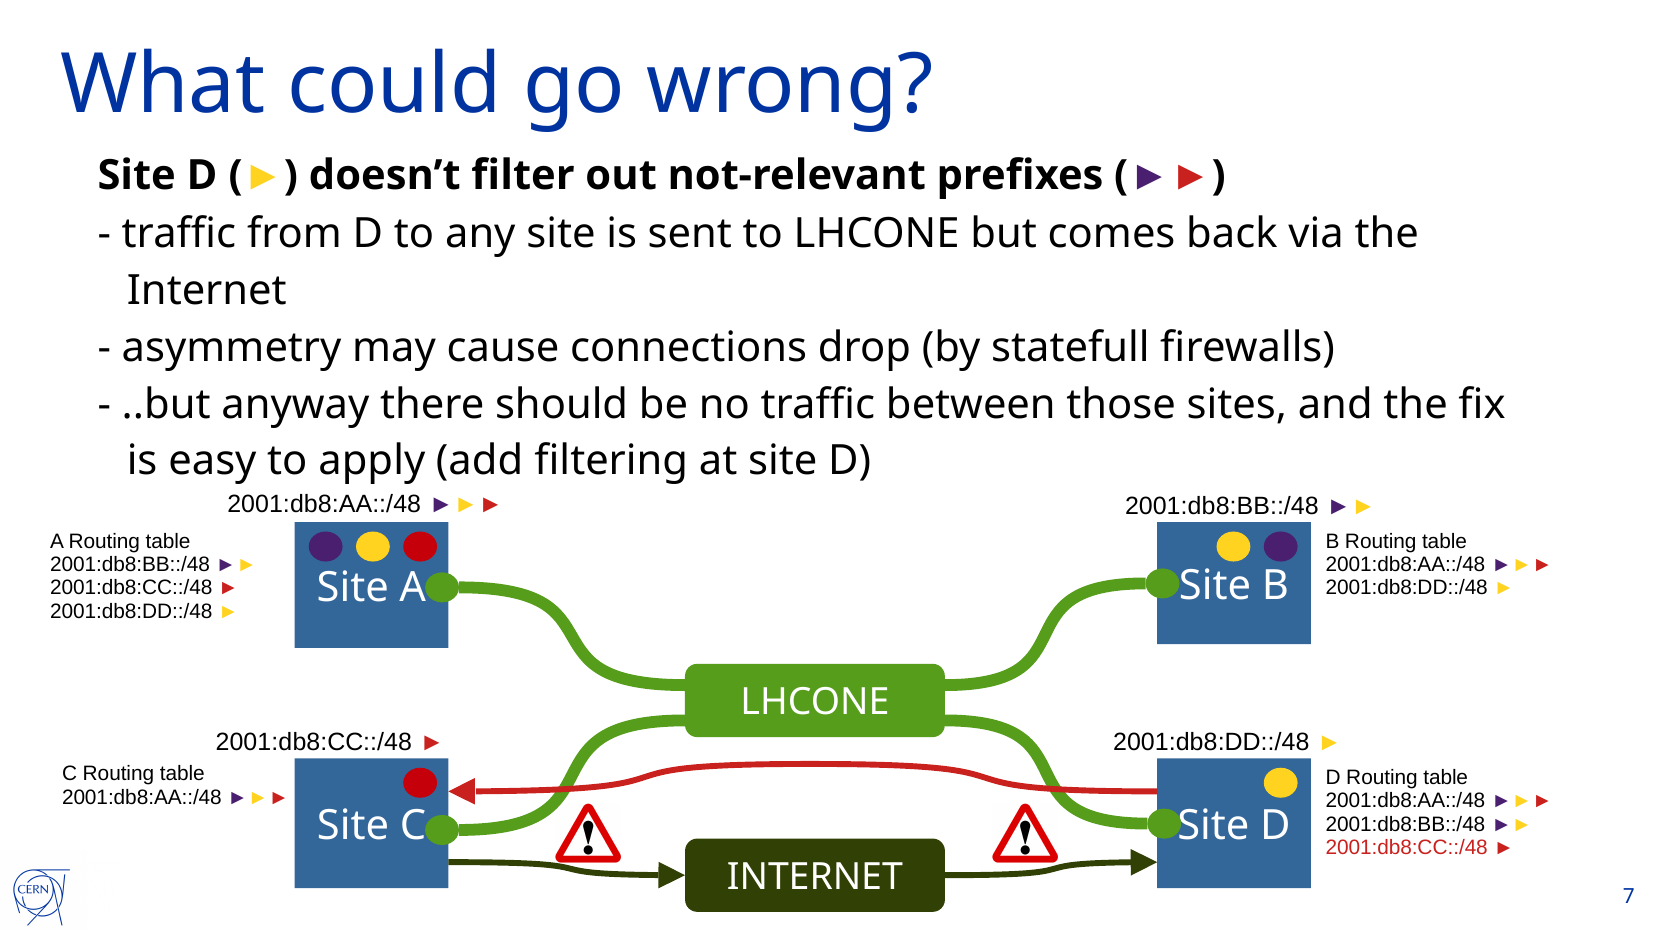

# What could go wrong?
Site D (►) doesn’t filter out not-relevant prefixes (►►)
- traffic from D to any site is sent to LHCONE but comes back via the Internet
- asymmetry may cause connections drop (by statefull firewalls)
- ..but anyway there should be no traffic between those sites, and the fix is easy to apply (add filtering at site D)
2001:db8:AA::/48 ►►►
2001:db8:BB::/48 ►►
A Routing table
2001:db8:BB::/48 ►►
2001:db8:CC::/48 ►
2001:db8:DD::/48 ►
Site A
Site B
B Routing table
2001:db8:AA::/48 ►►►
2001:db8:DD::/48 ►
LHCONE
2001:db8:CC::/48 ►
2001:db8:DD::/48 ►
C Routing table
2001:db8:AA::/48 ►►►
Site C
Site D
D Routing table
2001:db8:AA::/48 ►►►
2001:db8:BB::/48 ►►
2001:db8:CC::/48 ►
INTERNET